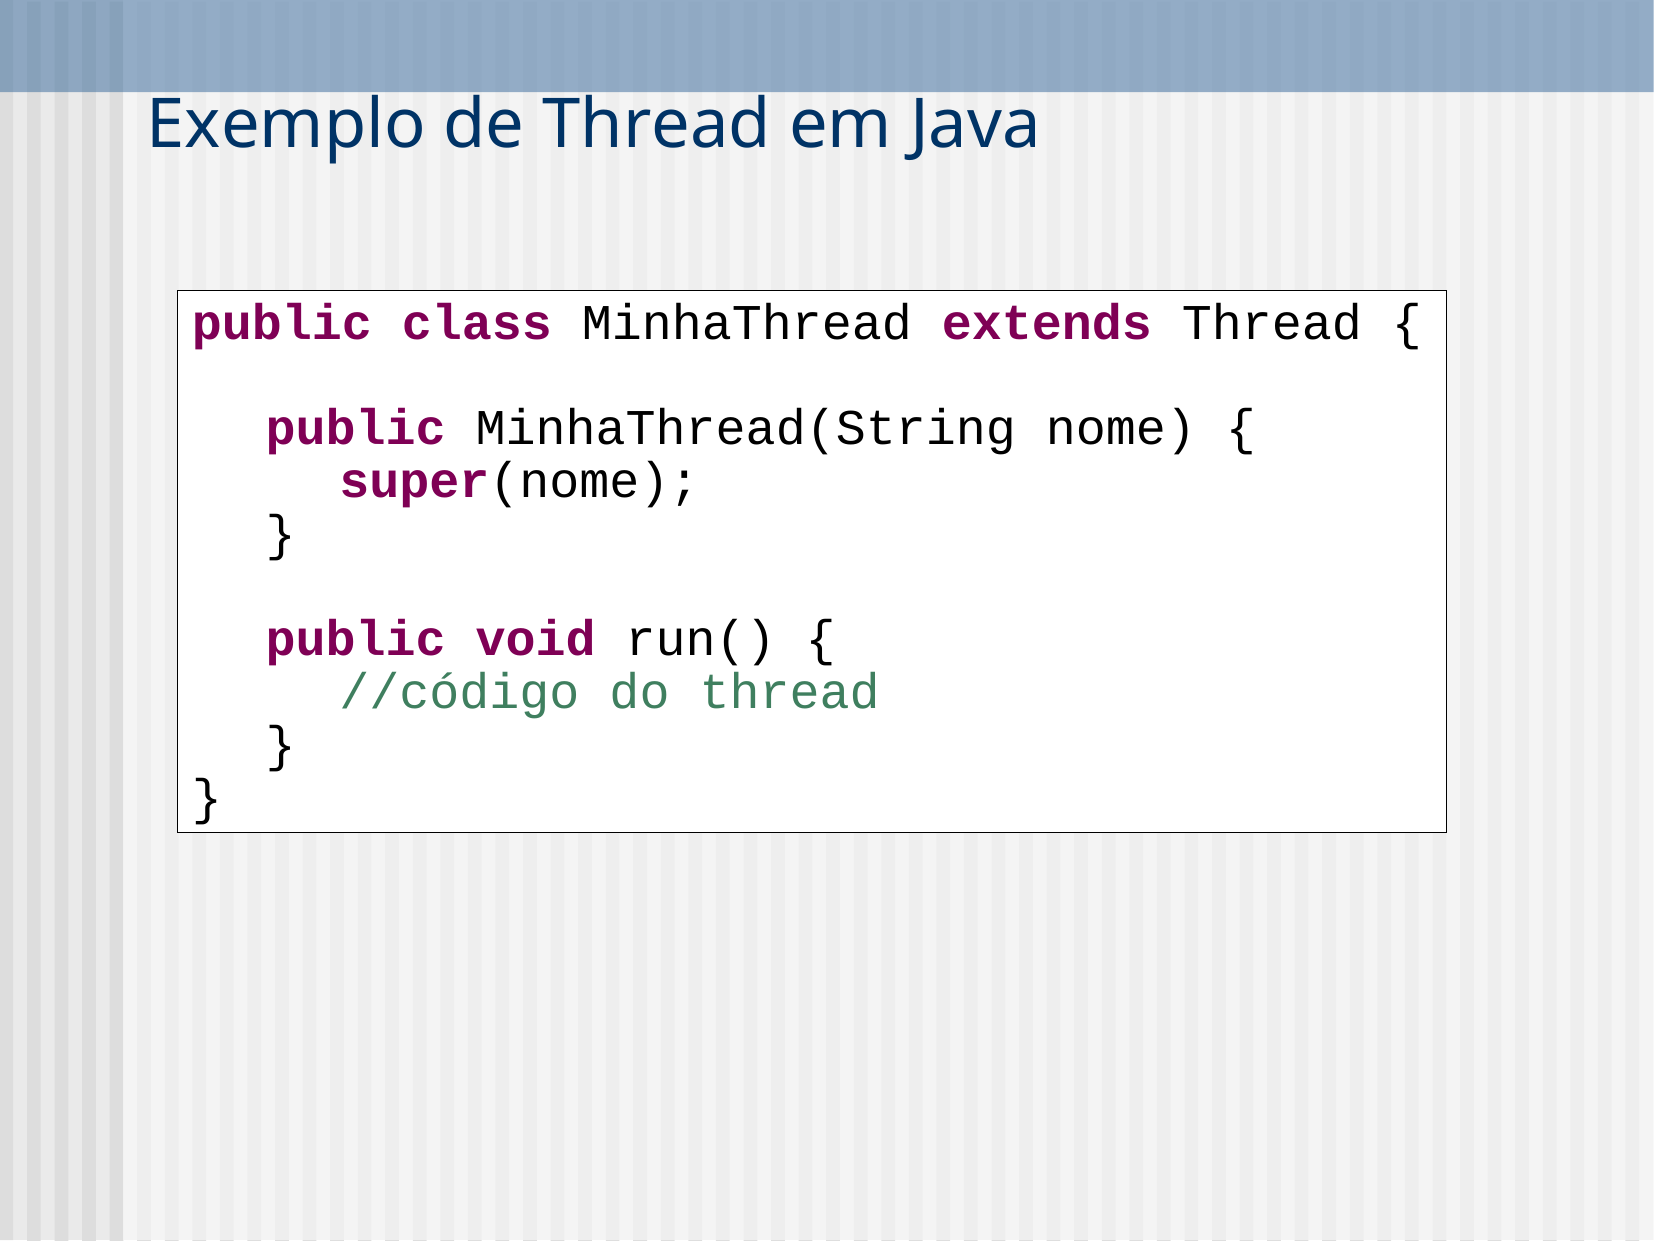

# Exemplo de Thread em Java
public class MinhaThread extends Thread {
	public MinhaThread(String nome) {
		super(nome);
	}
	public void run() {
		//código do thread
	}
}